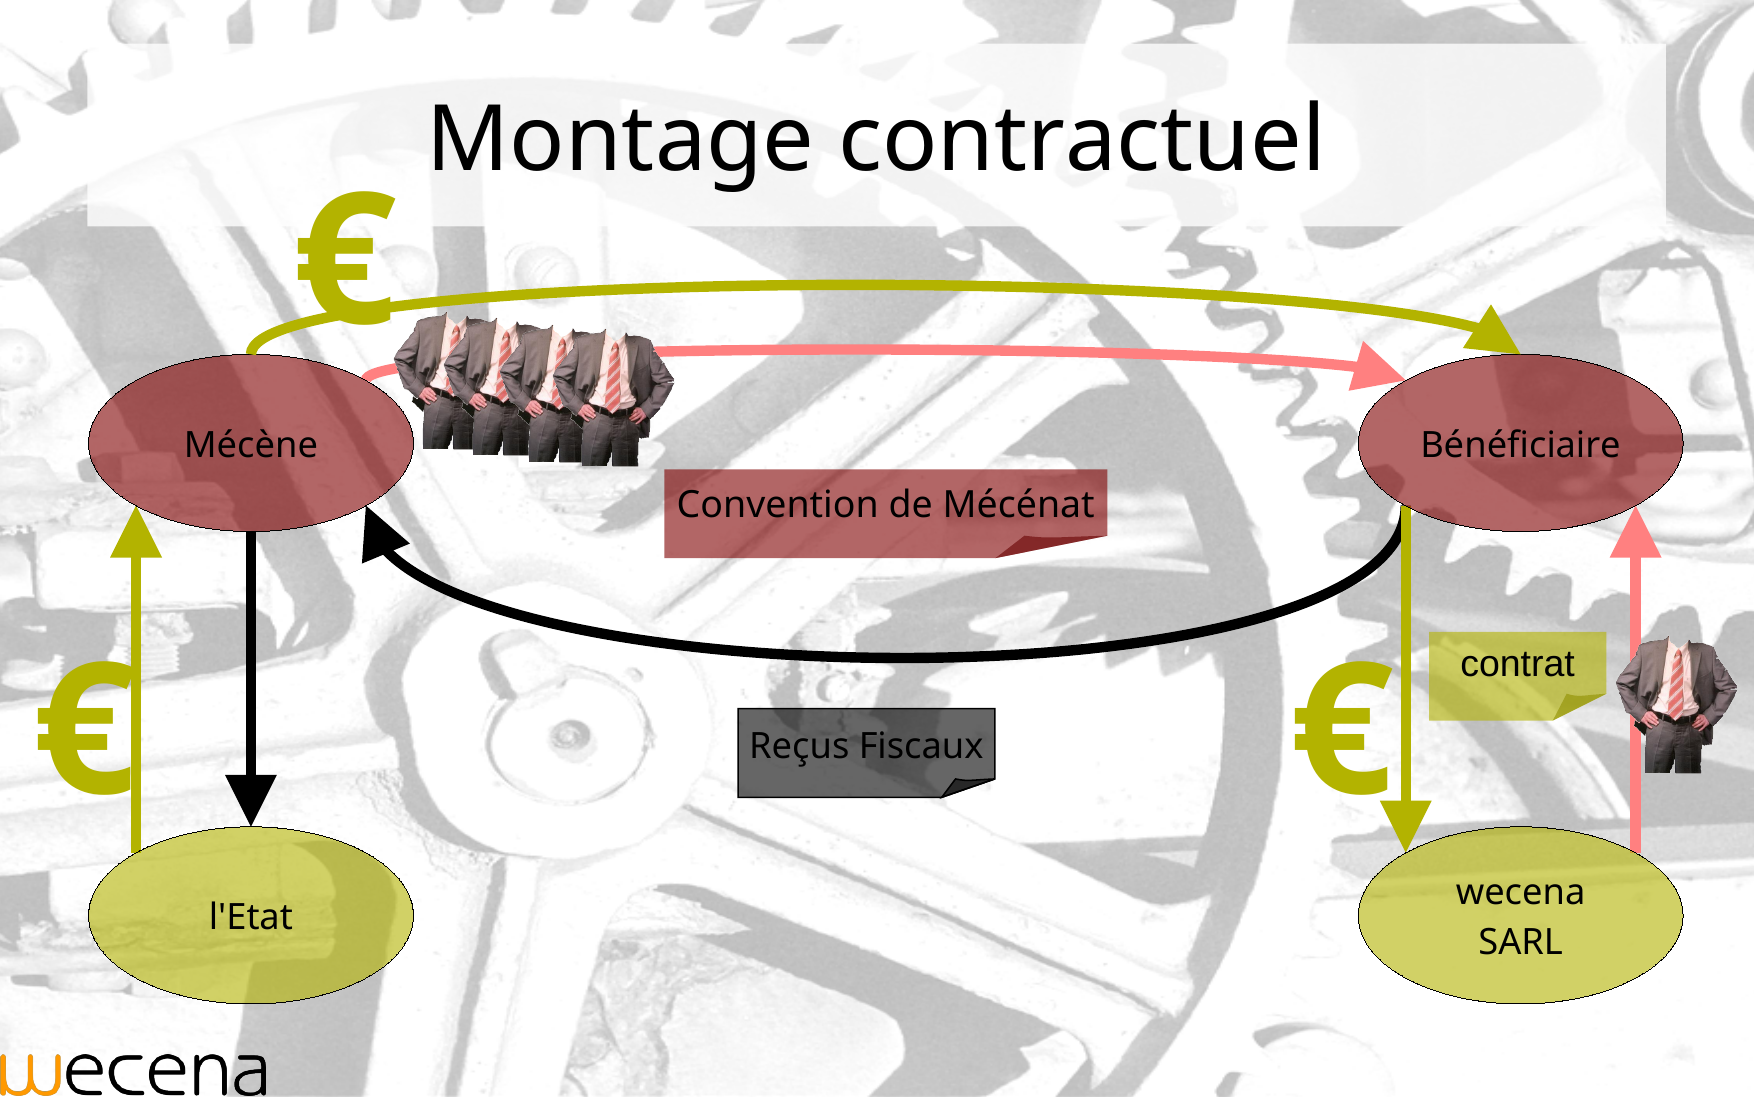

# Montage contractuel
€
Mécène
Bénéficiaire
Convention de Mécénat
€
€
contrat
Reçus Fiscaux
l'Etat
wecena
SARL